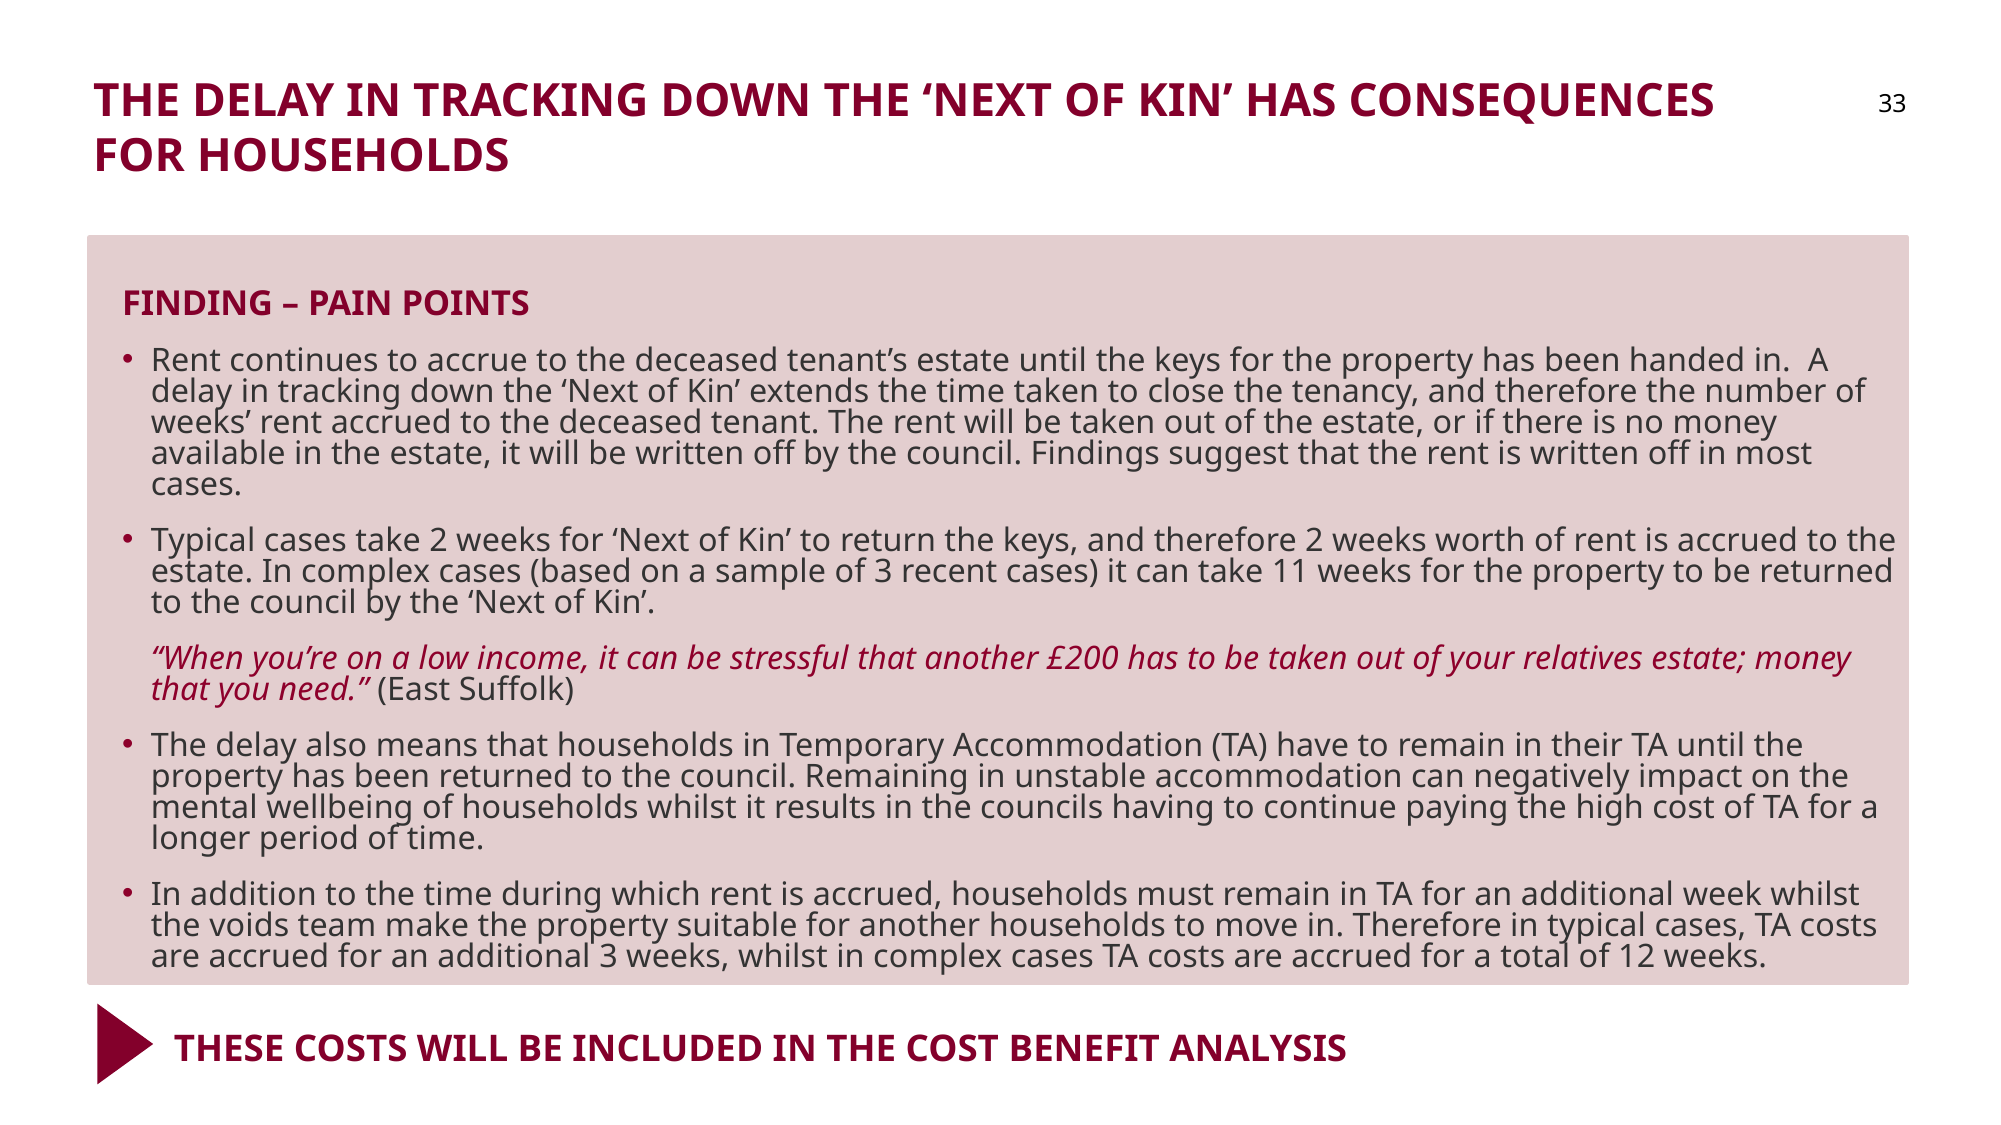

# THE DELAY IN TRACKING DOWN THE ‘NEXT OF KIN’ HAS CONSEQUENCES FOR HOUSEHOLDS
FINDING – PAIN POINTS
Rent continues to accrue to the deceased tenant’s estate until the keys for the property has been handed in. A delay in tracking down the ‘Next of Kin’ extends the time taken to close the tenancy, and therefore the number of weeks’ rent accrued to the deceased tenant. The rent will be taken out of the estate, or if there is no money available in the estate, it will be written off by the council. Findings suggest that the rent is written off in most cases.
Typical cases take 2 weeks for ‘Next of Kin’ to return the keys, and therefore 2 weeks worth of rent is accrued to the estate. In complex cases (based on a sample of 3 recent cases) it can take 11 weeks for the property to be returned to the council by the ‘Next of Kin’.
“When you’re on a low income, it can be stressful that another £200 has to be taken out of your relatives estate; money that you need.” (East Suffolk)
The delay also means that households in Temporary Accommodation (TA) have to remain in their TA until the property has been returned to the council. Remaining in unstable accommodation can negatively impact on the mental wellbeing of households whilst it results in the councils having to continue paying the high cost of TA for a longer period of time.
In addition to the time during which rent is accrued, households must remain in TA for an additional week whilst the voids team make the property suitable for another households to move in. Therefore in typical cases, TA costs are accrued for an additional 3 weeks, whilst in complex cases TA costs are accrued for a total of 12 weeks.
THESE COSTS WILL BE INCLUDED IN THE COST BENEFIT ANALYSIS